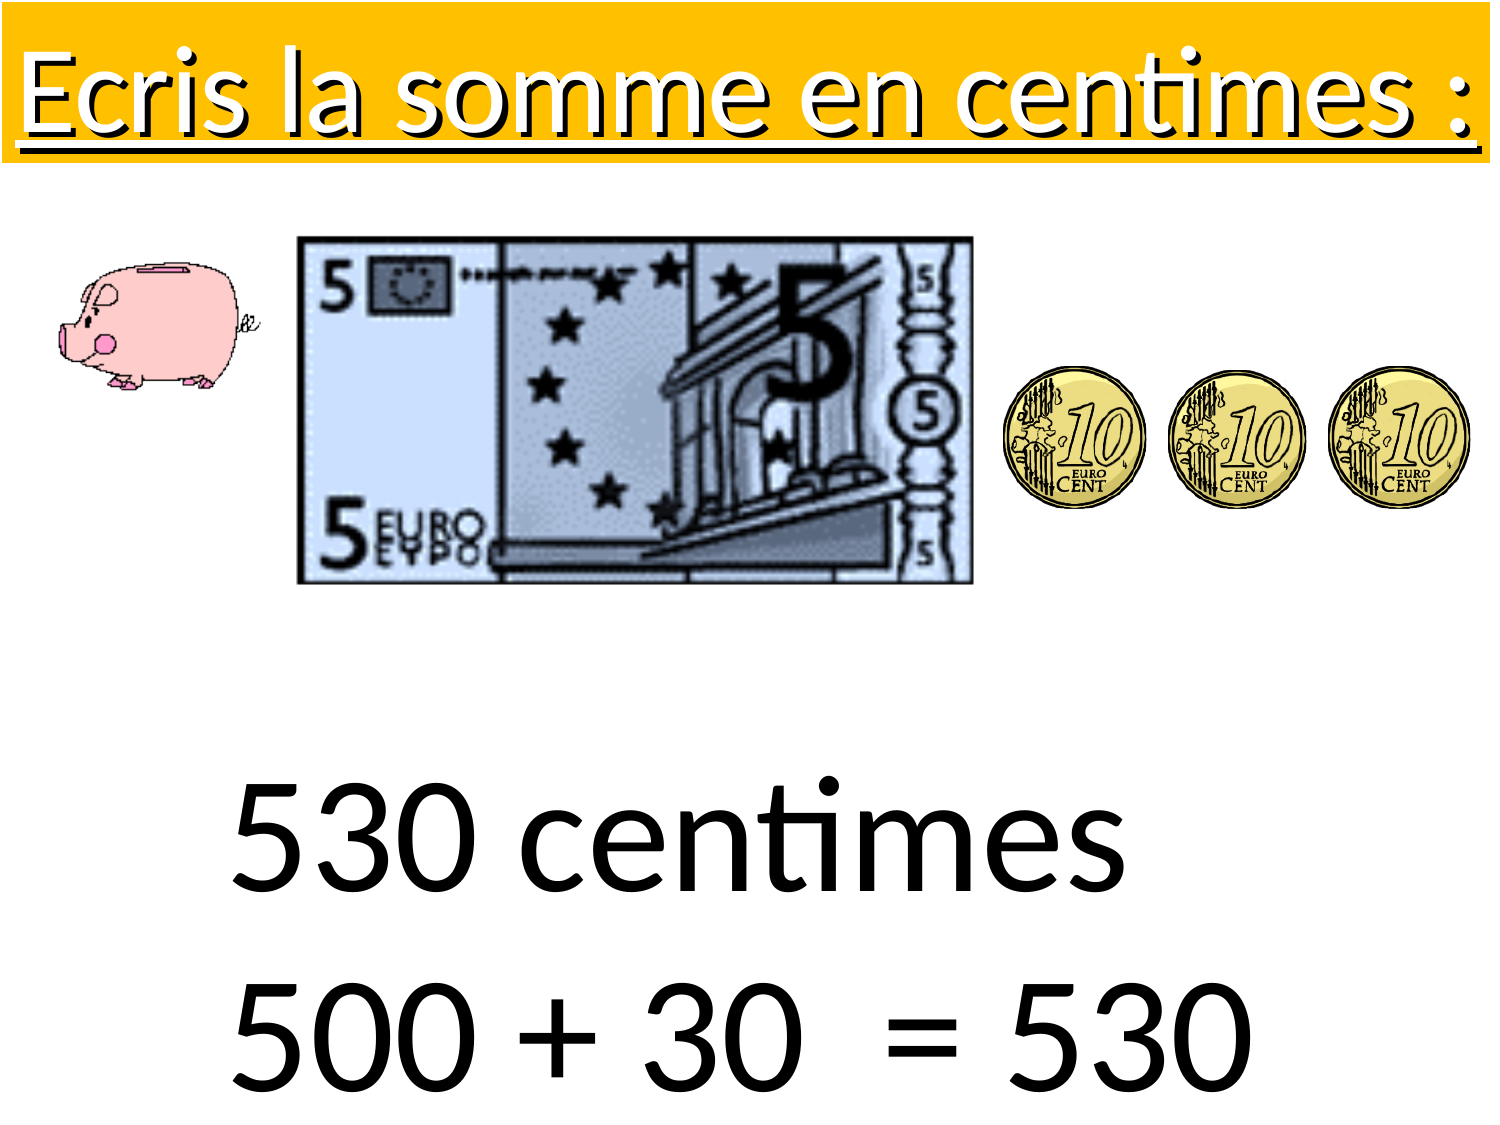

Ecris la somme en centimes :
530 centimes
500 + 30 = 530